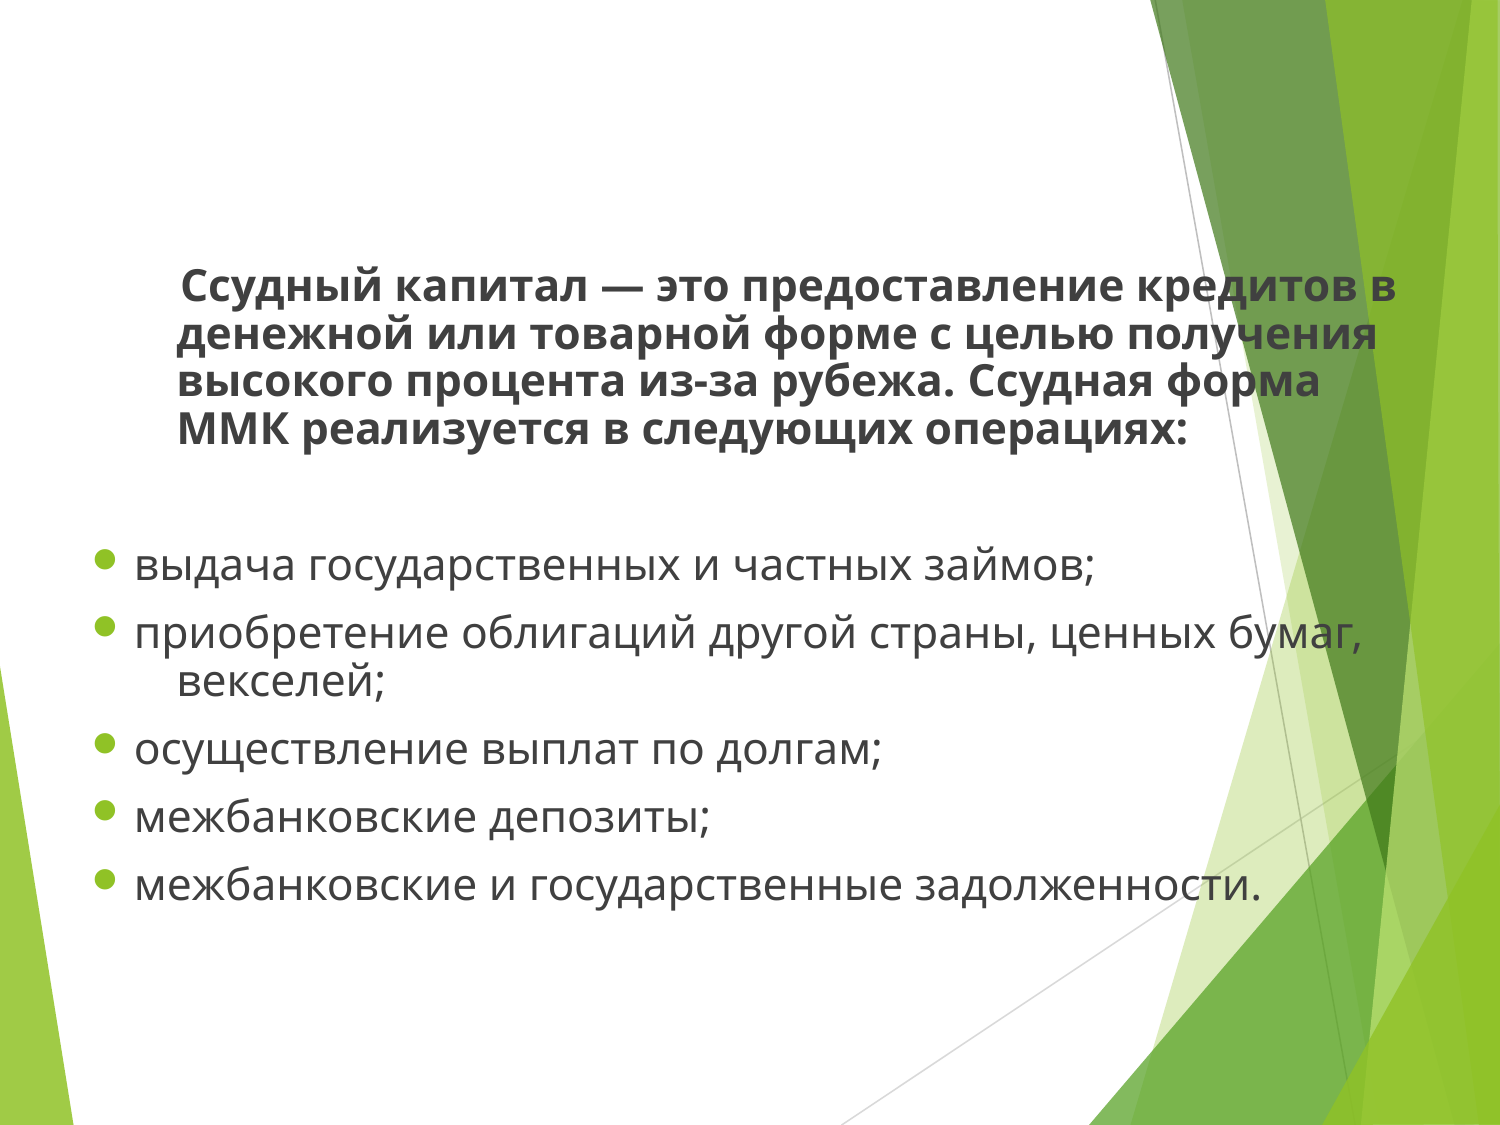

# Ссудный капитал — это предоставление кредитов в денежной или товарной форме с целью получения высокого процента из-за рубежа. Ссудная форма ММК реализуется в следующих операциях:
выдача государственных и частных займов;
приобретение облигаций другой страны, ценных бумаг, векселей;
осуществление выплат по долгам;
межбанковские депозиты;
межбанковские и государственные задолженности.